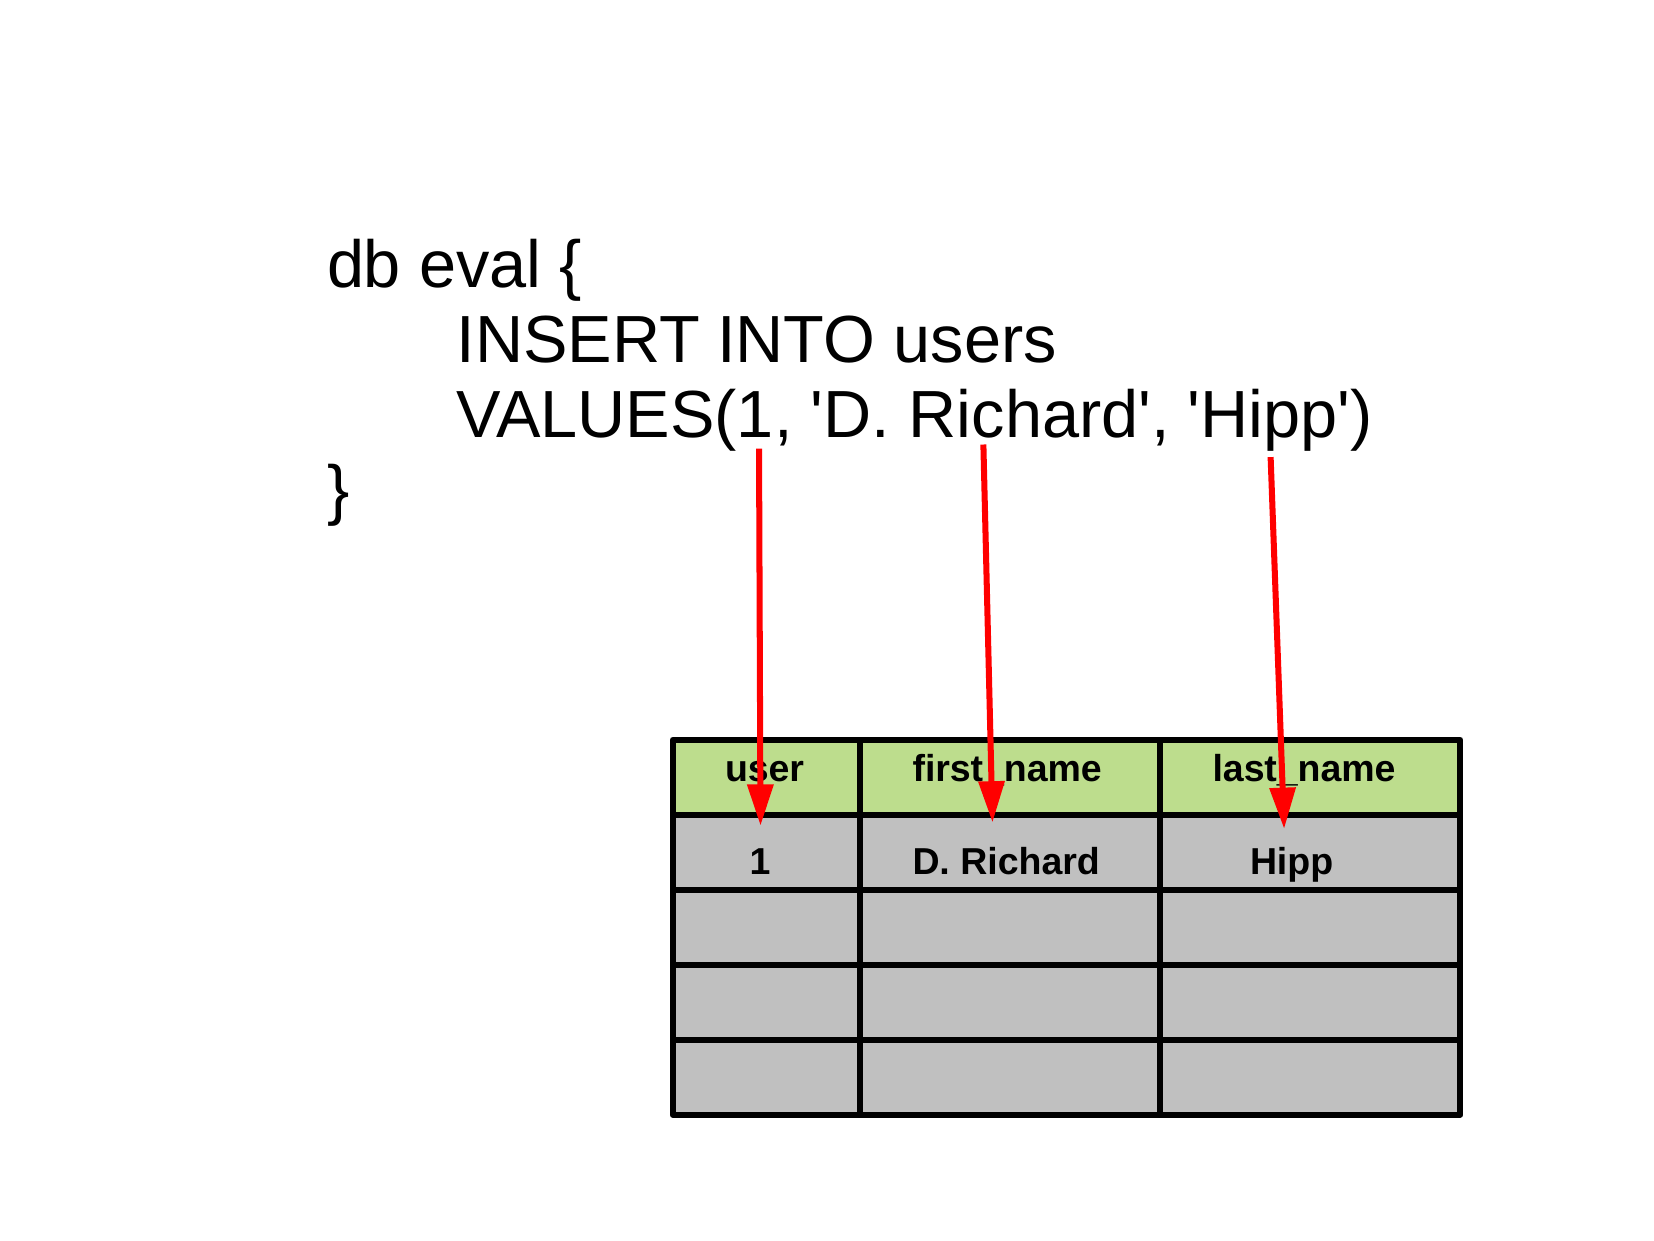

db eval {
 INSERT INTO users
 VALUES(1, 'D. Richard', 'Hipp')
}
user
first_name
last_name
1
D. Richard
Hipp